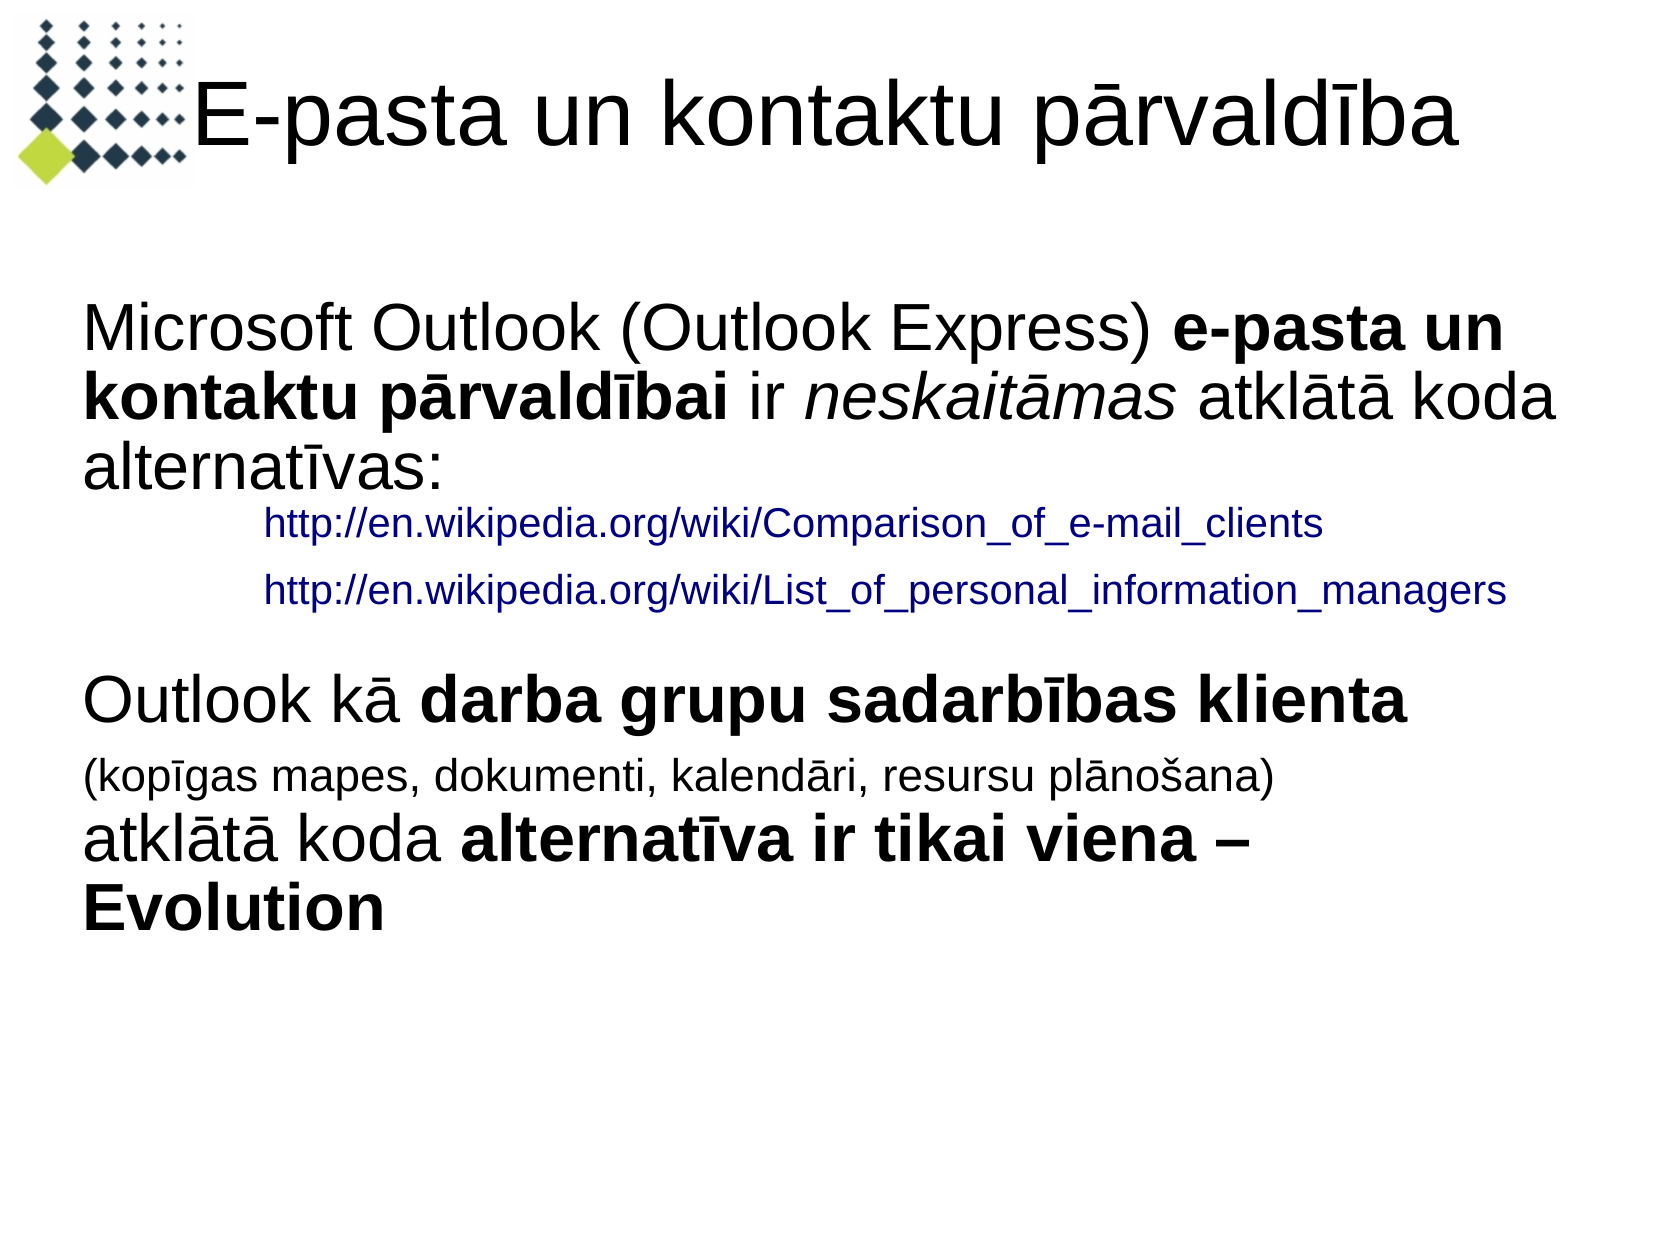

# E-pasta un kontaktu pārvaldība
Microsoft Outlook (Outlook Express) e-pasta un kontaktu pārvaldībai ir neskaitāmas atklātā koda alternatīvas:
http://en.wikipedia.org/wiki/Comparison_of_e-mail_clients
http://en.wikipedia.org/wiki/List_of_personal_information_managers
Outlook kā darba grupu sadarbības klienta (kopīgas mapes, dokumenti, kalendāri, resursu plānošana)
atklātā koda alternatīva ir tikai viena – Evolution